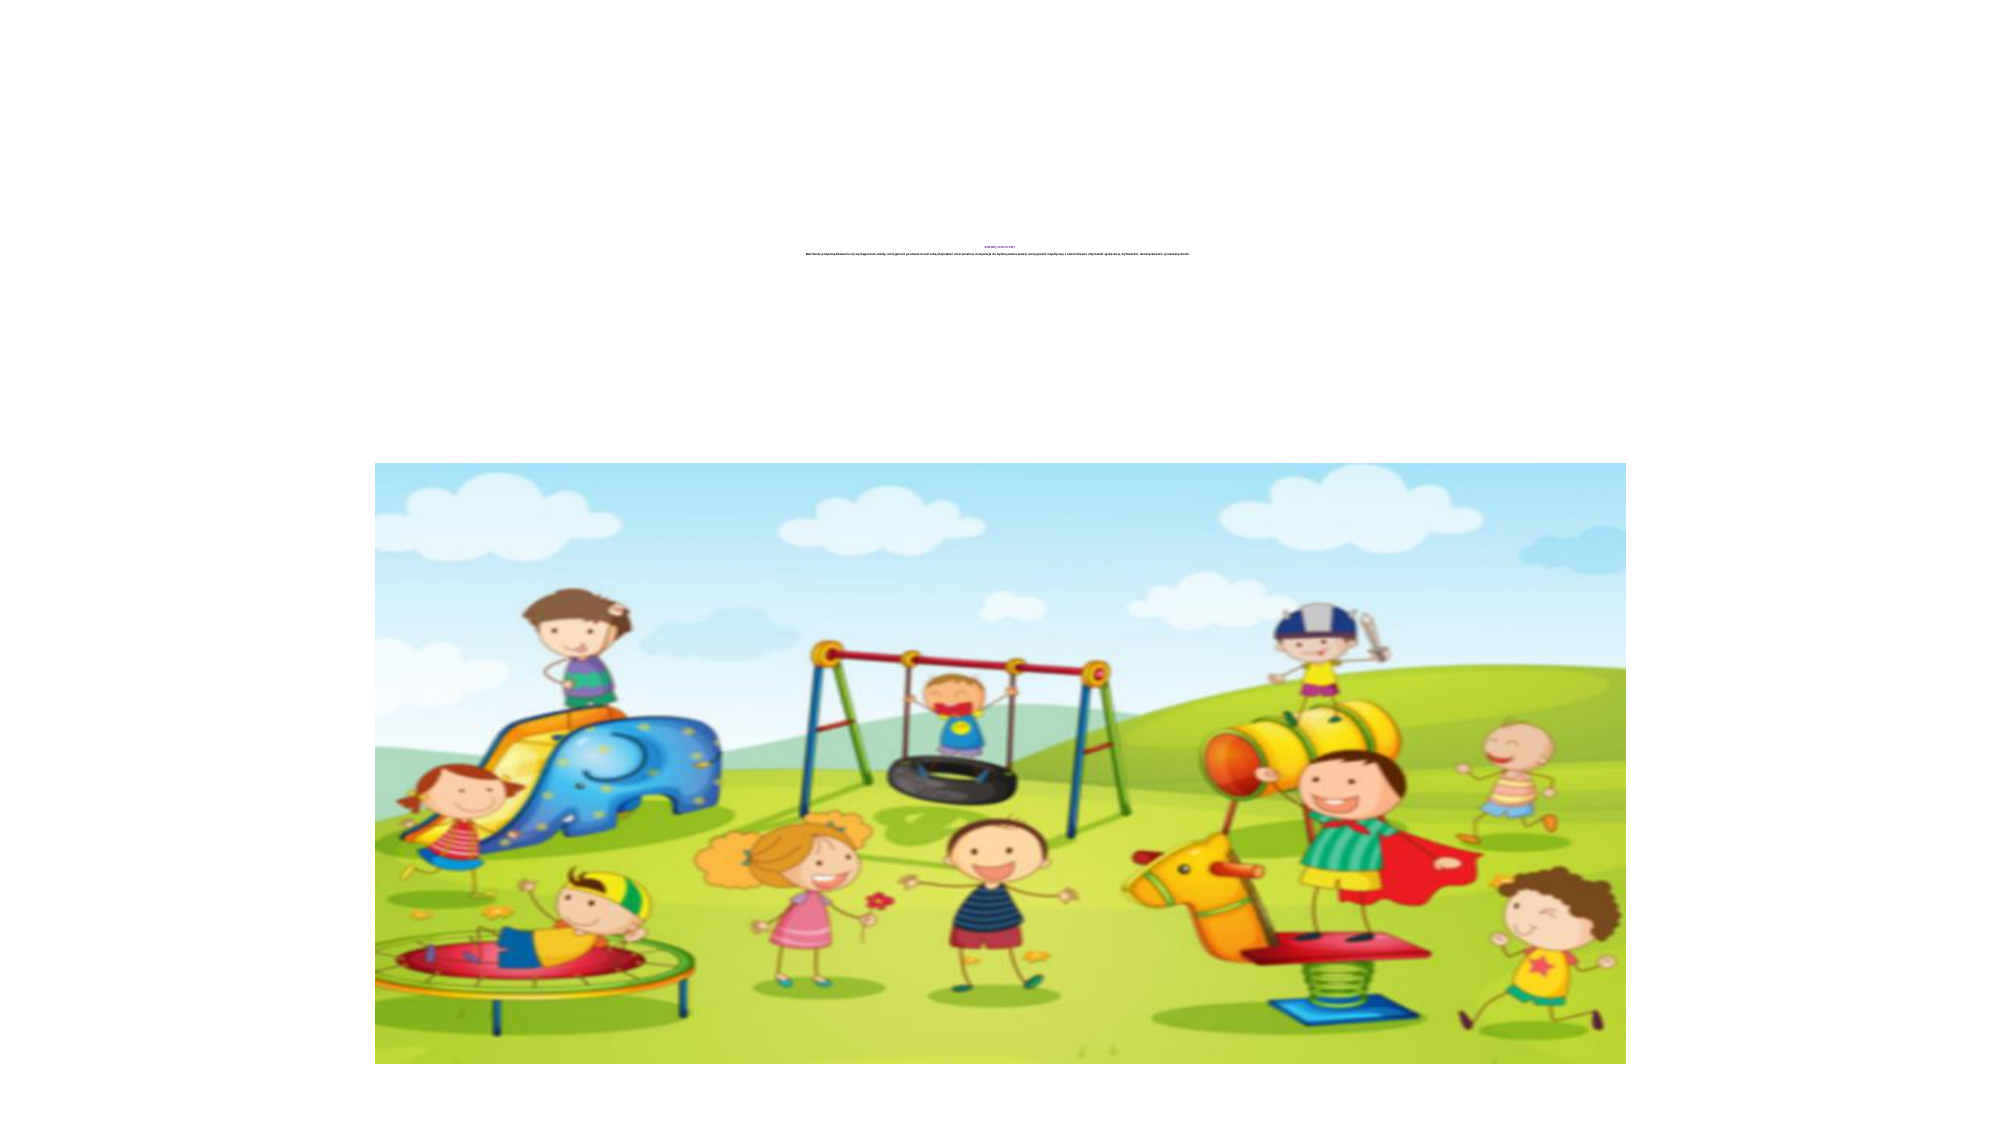

# ROZWÓJ SPOŁECZNY Możliwość podporządkowania się wymaganiom szkoły, umiejętność panowania nad sobą (dojrzałość emocjonalna), motywacja do wykonywania zadań, umiejętność współpracy z rówieśnikami (dojrzałość społeczna), wytrwałóść, obowiązkowość, systematyczność.